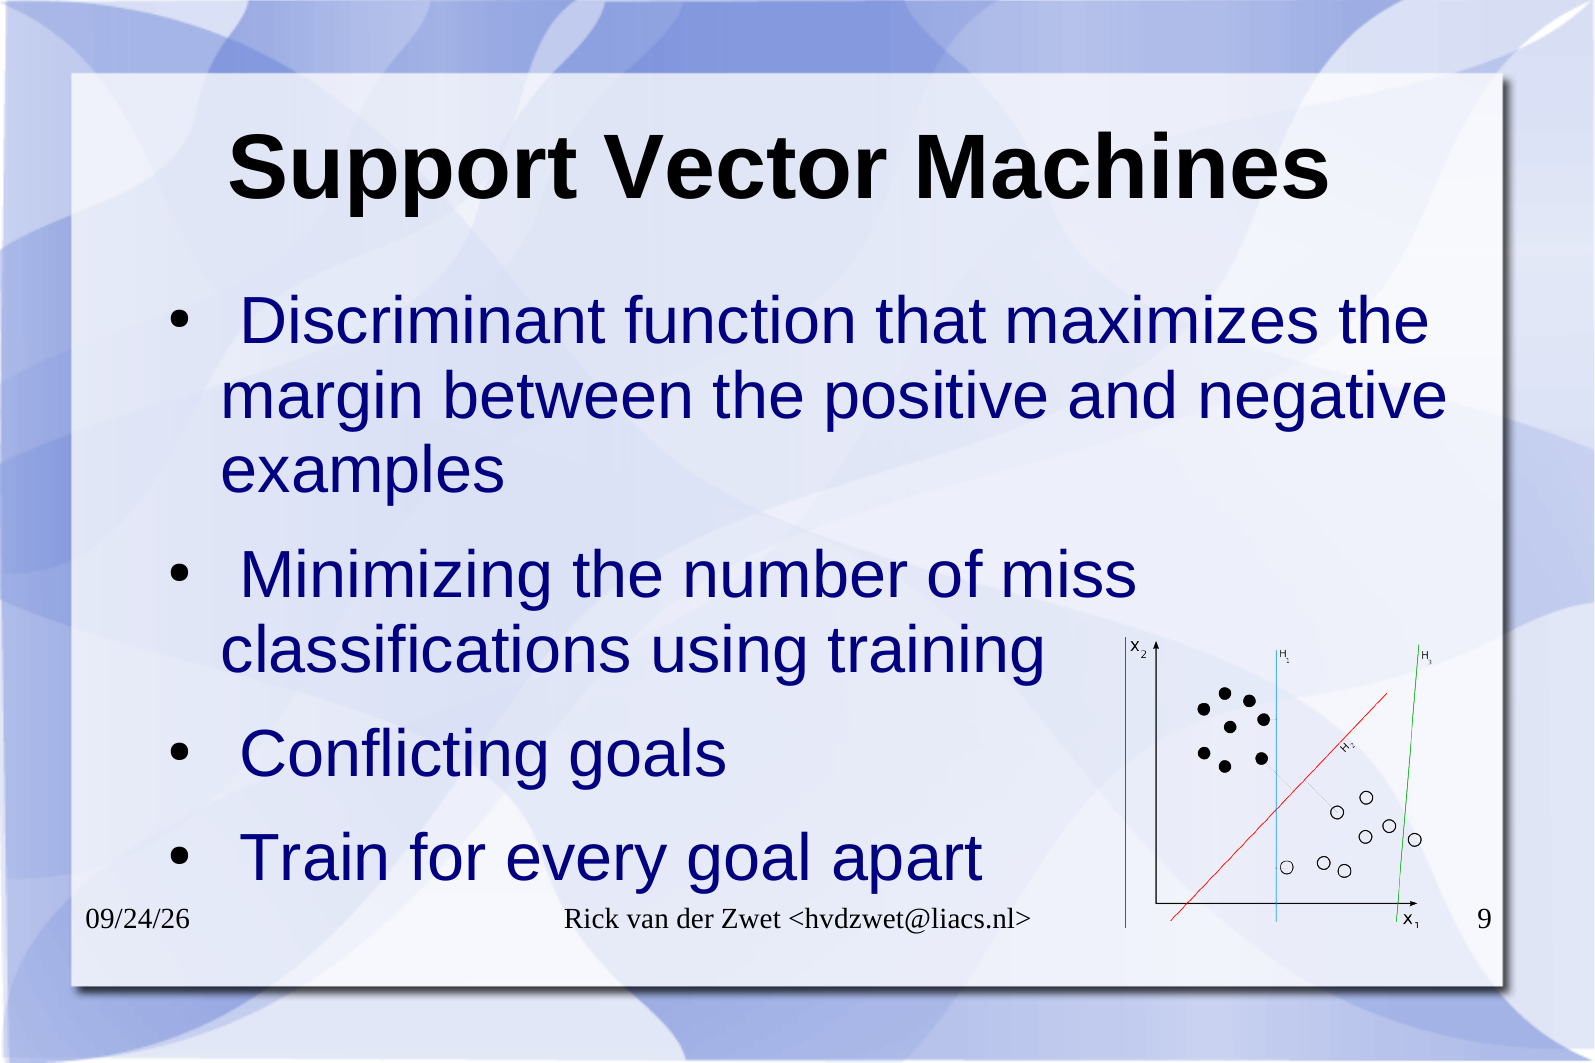

# Support Vector Machines
 Discriminant function that maximizes the margin between the positive and negative examples
 Minimizing the number of miss classifications using training
 Conflicting goals
 Train for every goal apart
Rick van der Zwet <hvdzwet@liacs.nl>
9